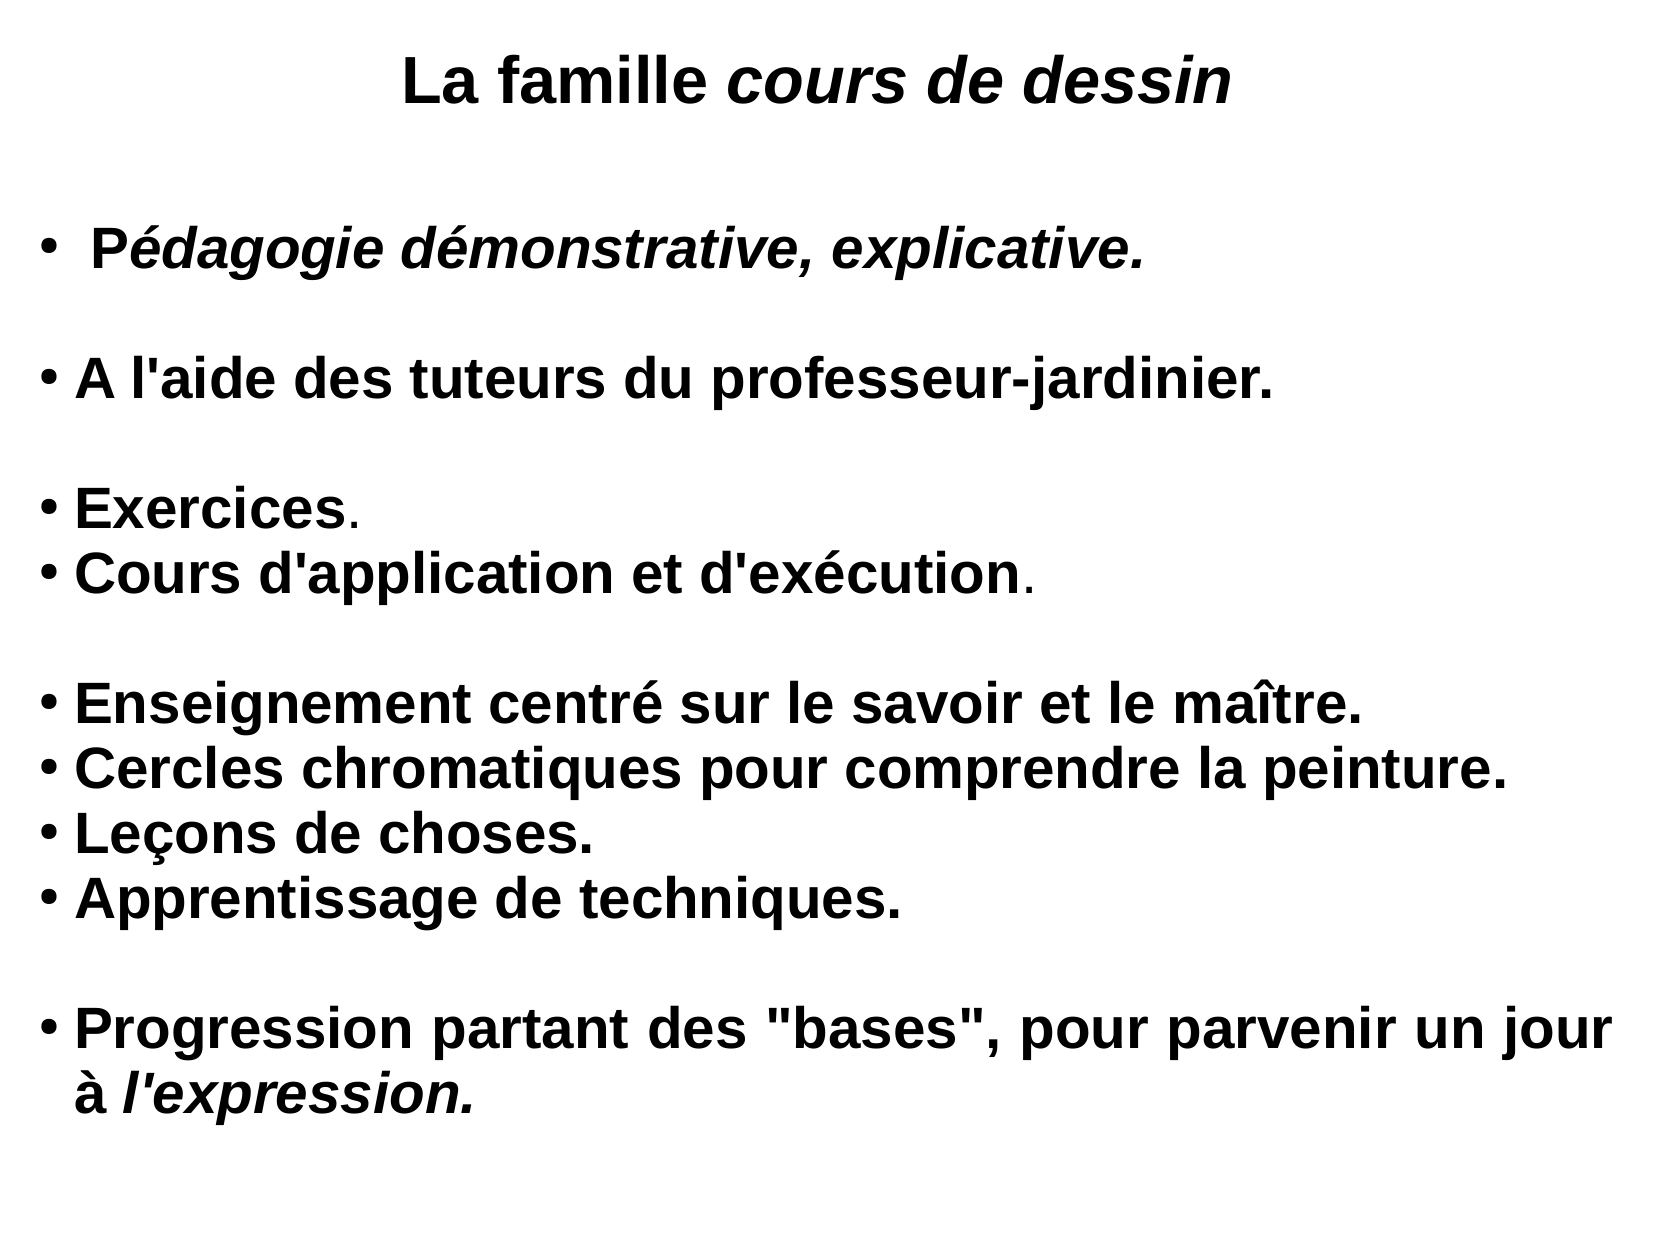

La famille cours de dessin
 Pédagogie démonstrative, explicative.
A l'aide des tuteurs du professeur-jardinier.
Exercices.
Cours d'application et d'exécution.
Enseignement centré sur le savoir et le maître.
Cercles chromatiques pour comprendre la peinture.
Leçons de choses.
Apprentissage de techniques.
Progression partant des "bases", pour parvenir un jour à l'expression.